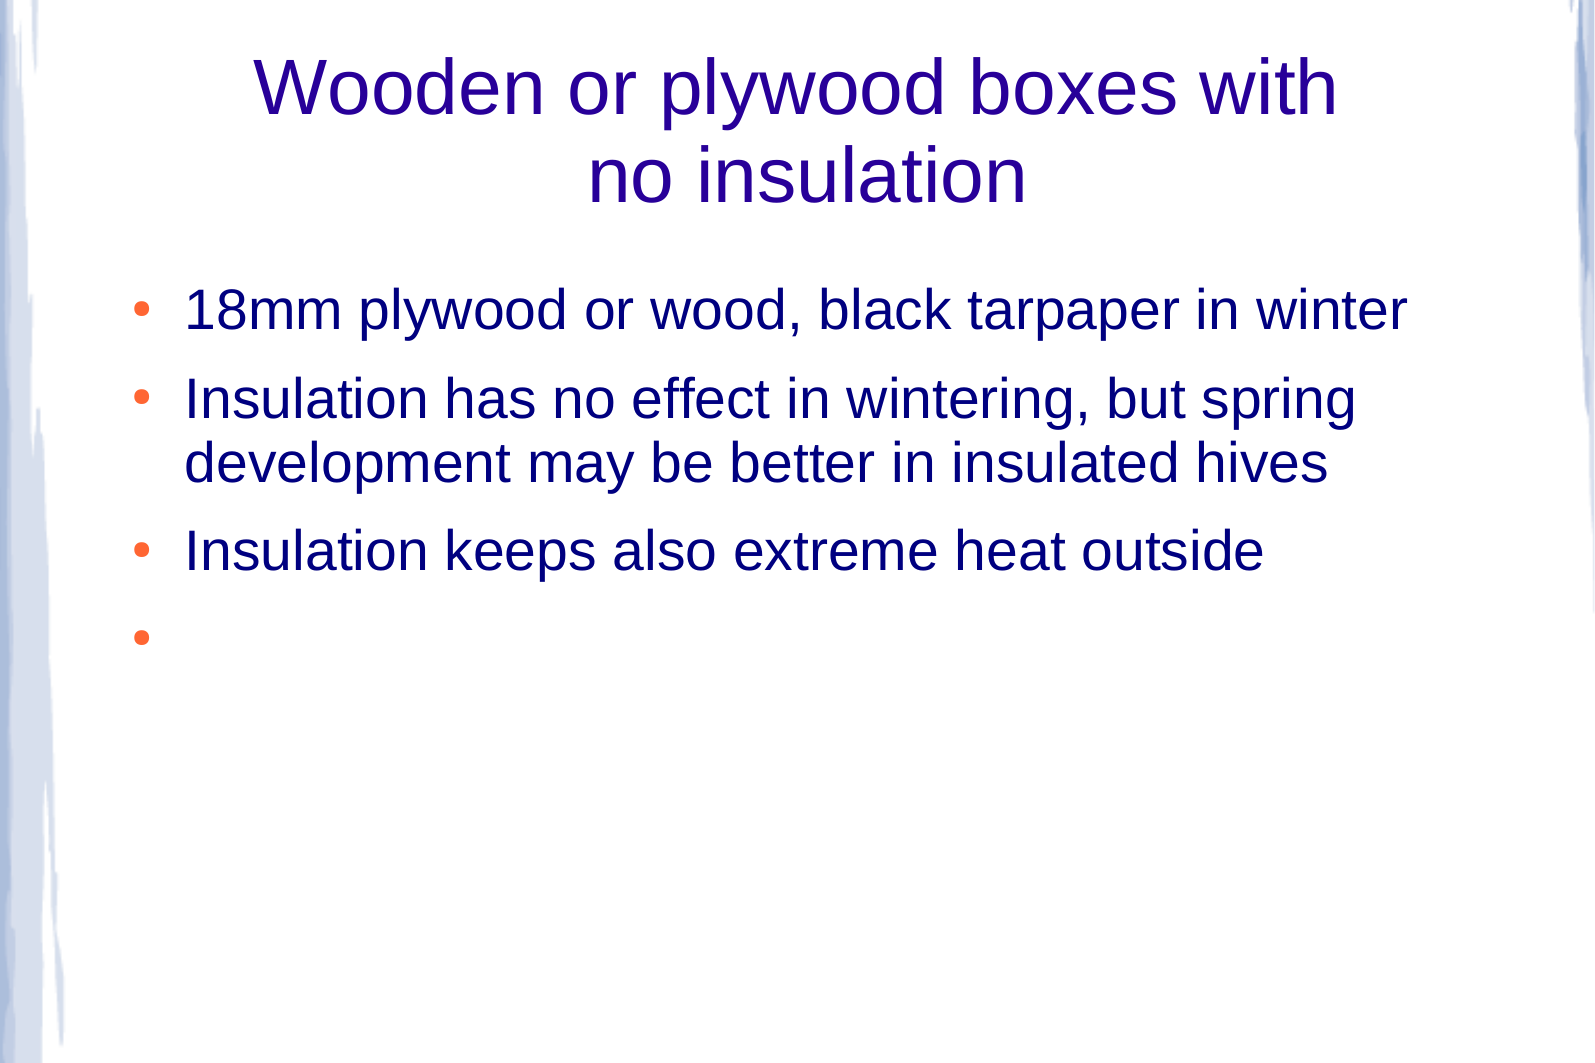

# Wooden or plywood boxes with no insulation
18mm plywood or wood, black tarpaper in winter
Insulation has no effect in wintering, but spring development may be better in insulated hives
Insulation keeps also extreme heat outside